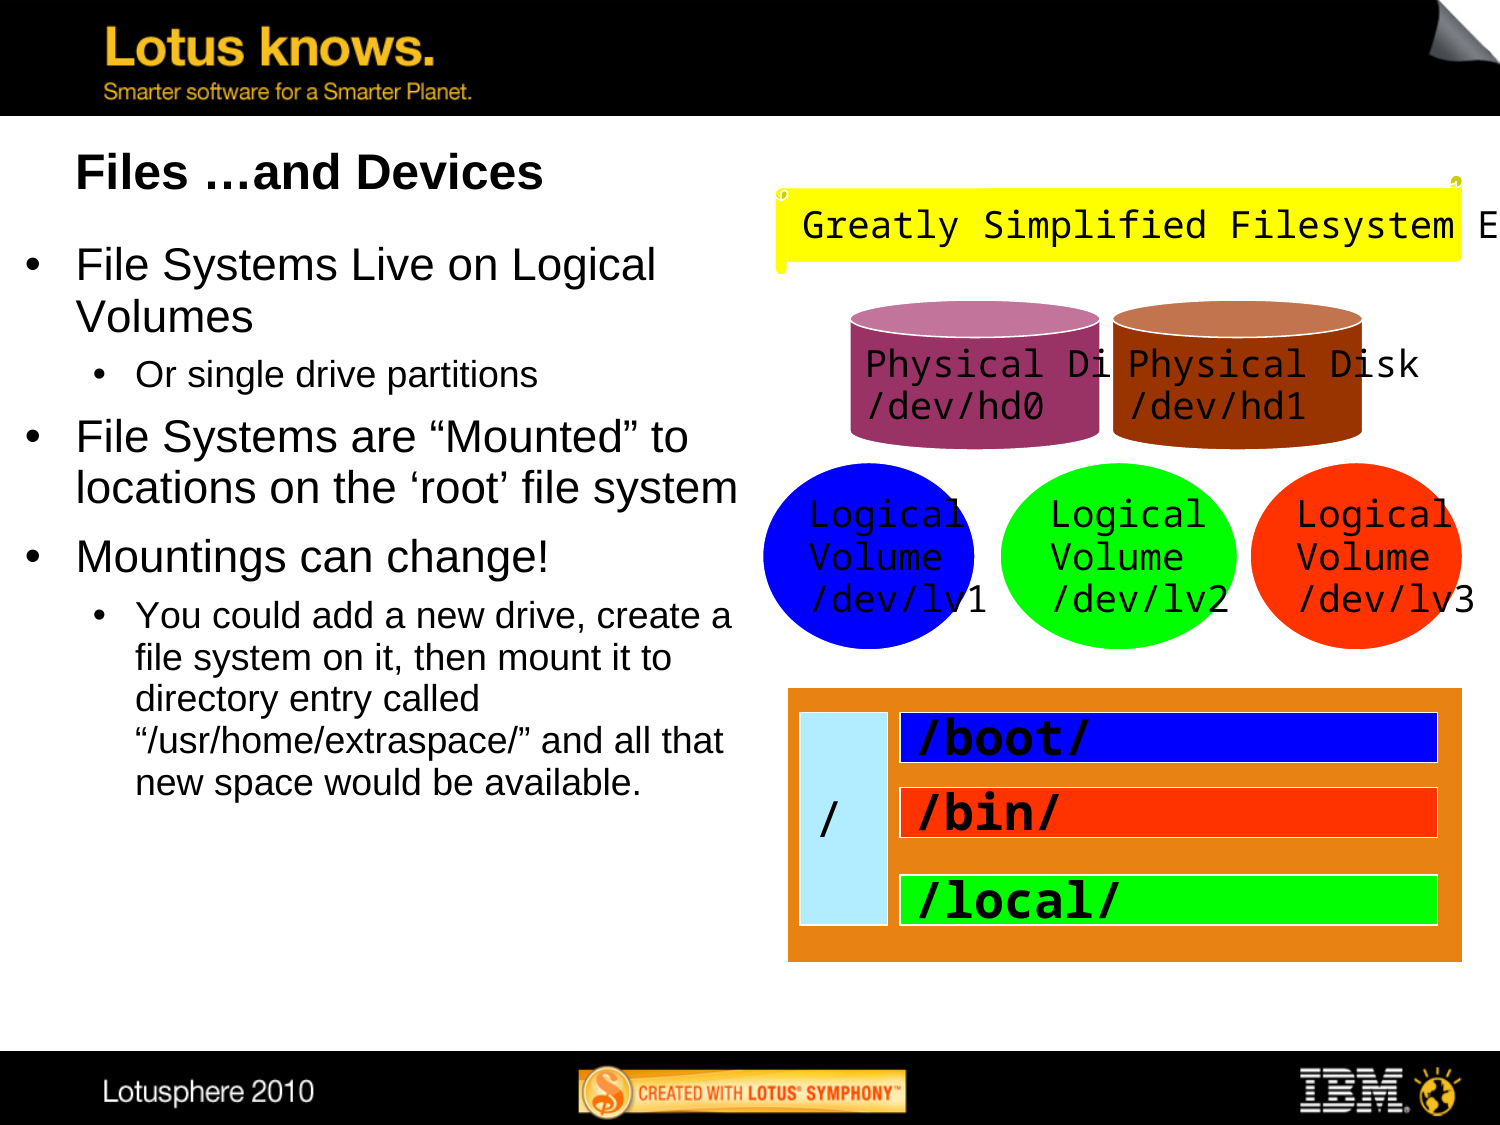

# Files …and Devices
Greatly Simplified Filesystem Example
File Systems Live on Logical Volumes
Or single drive partitions
File Systems are “Mounted” to locations on the ‘root’ file system
Mountings can change!
You could add a new drive, create a file system on it, then mount it to directory entry called “/usr/home/extraspace/” and all that new space would be available.
Physical Disk
/dev/hd0
Physical Disk
/dev/hd1
Logical
Volume
/dev/lv1
Logical
Volume
/dev/lv2
Logical
Volume
/dev/lv3
/
/boot/
/bin/
/local/